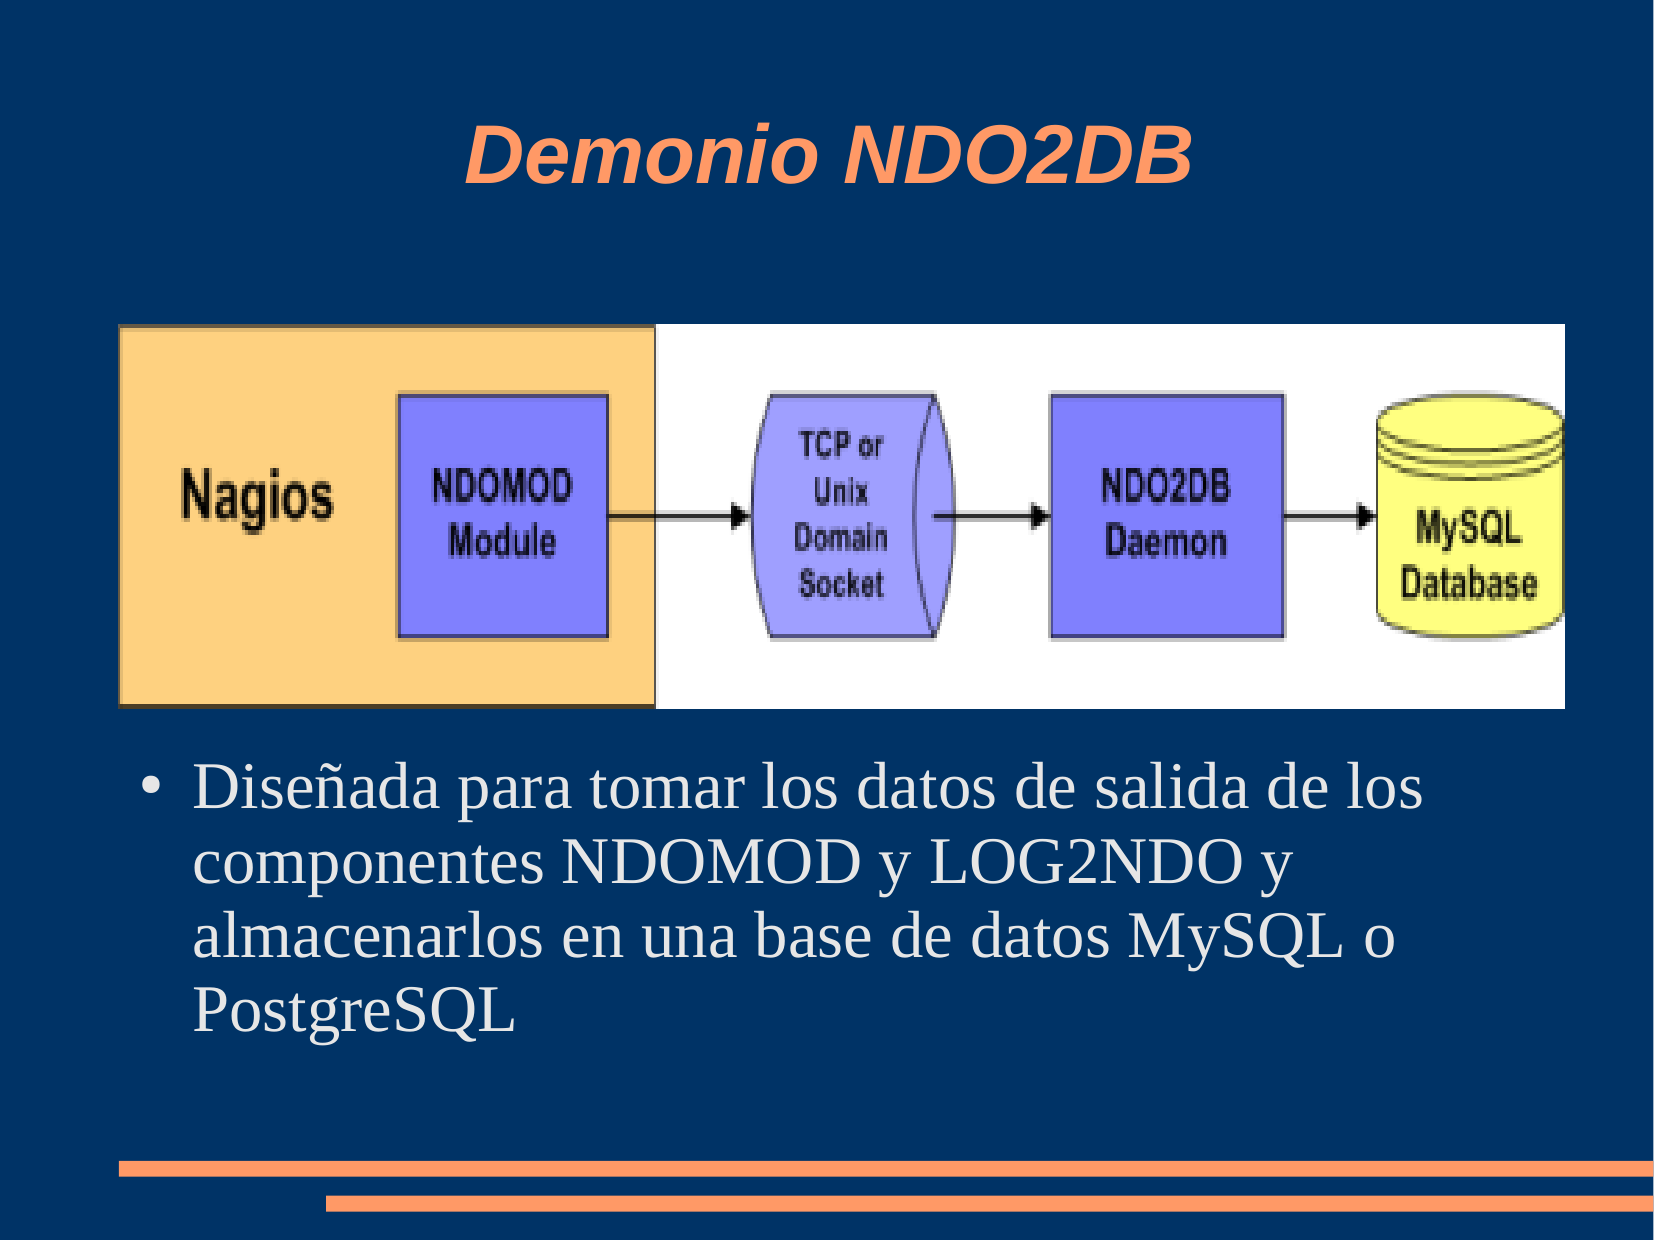

# Demonio NDO2DB
Diseñada para tomar los datos de salida de los componentes NDOMOD y LOG2NDO y almacenarlos en una base de datos MySQL o PostgreSQL